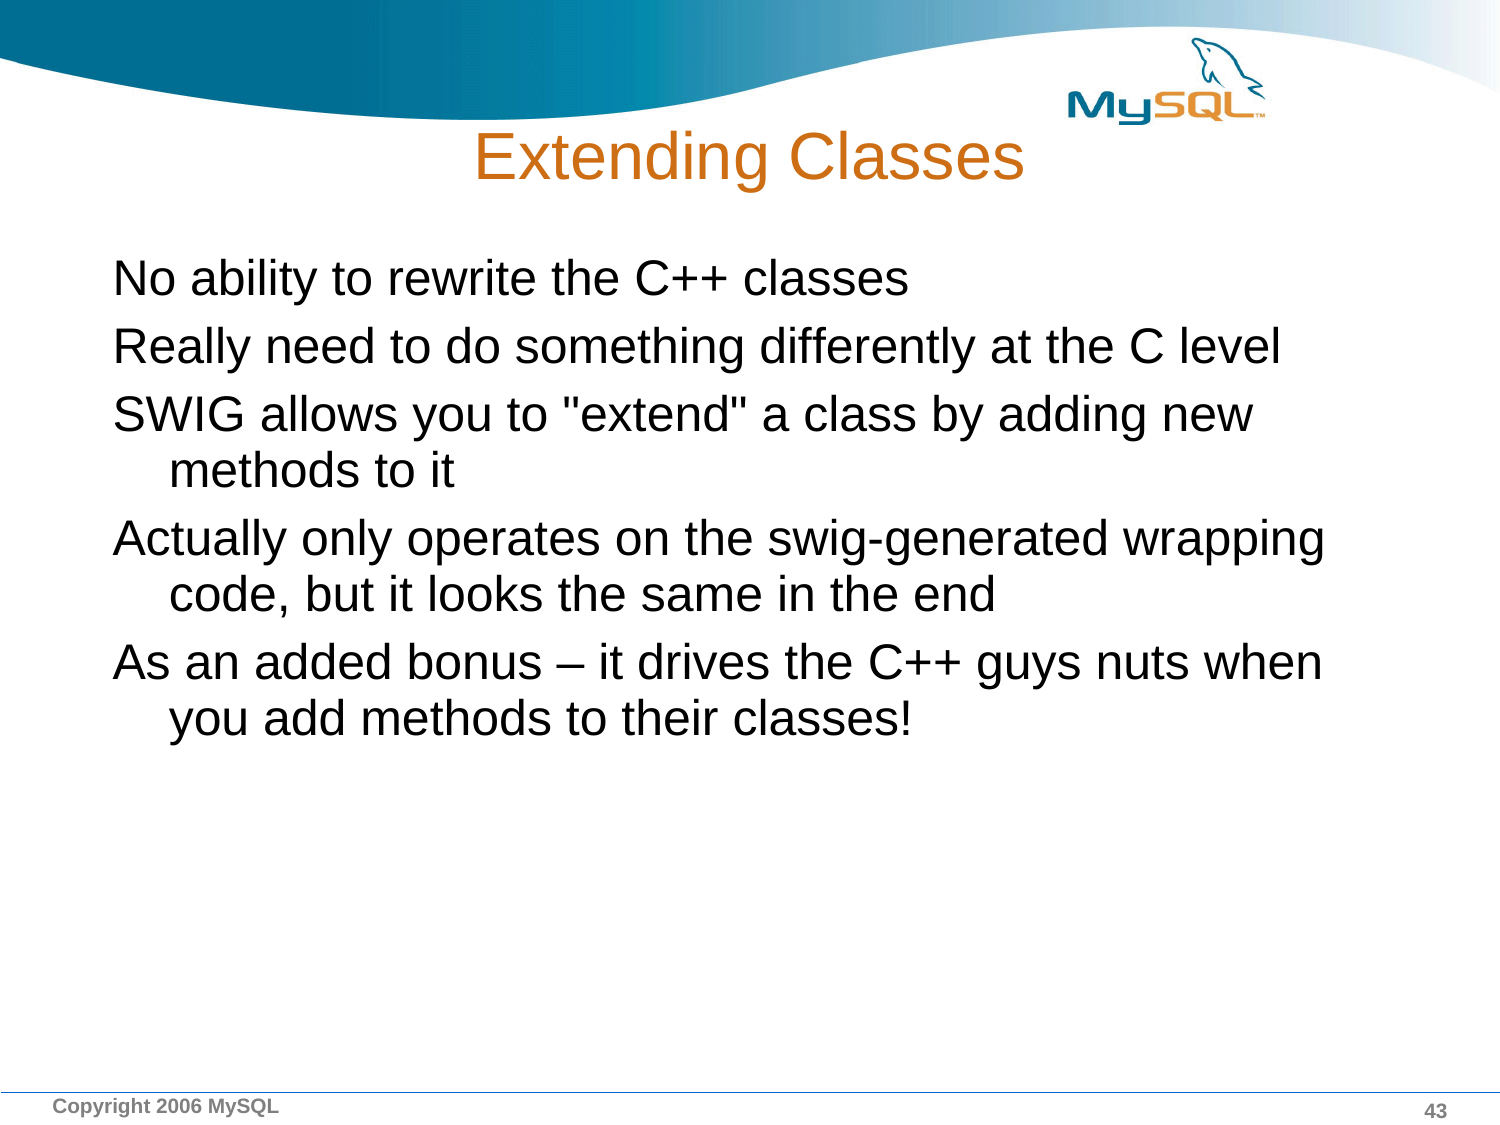

# Extending Classes
No ability to rewrite the C++ classes
Really need to do something differently at the C level
SWIG allows you to "extend" a class by adding new methods to it
Actually only operates on the swig-generated wrapping code, but it looks the same in the end
As an added bonus – it drives the C++ guys nuts when you add methods to their classes!